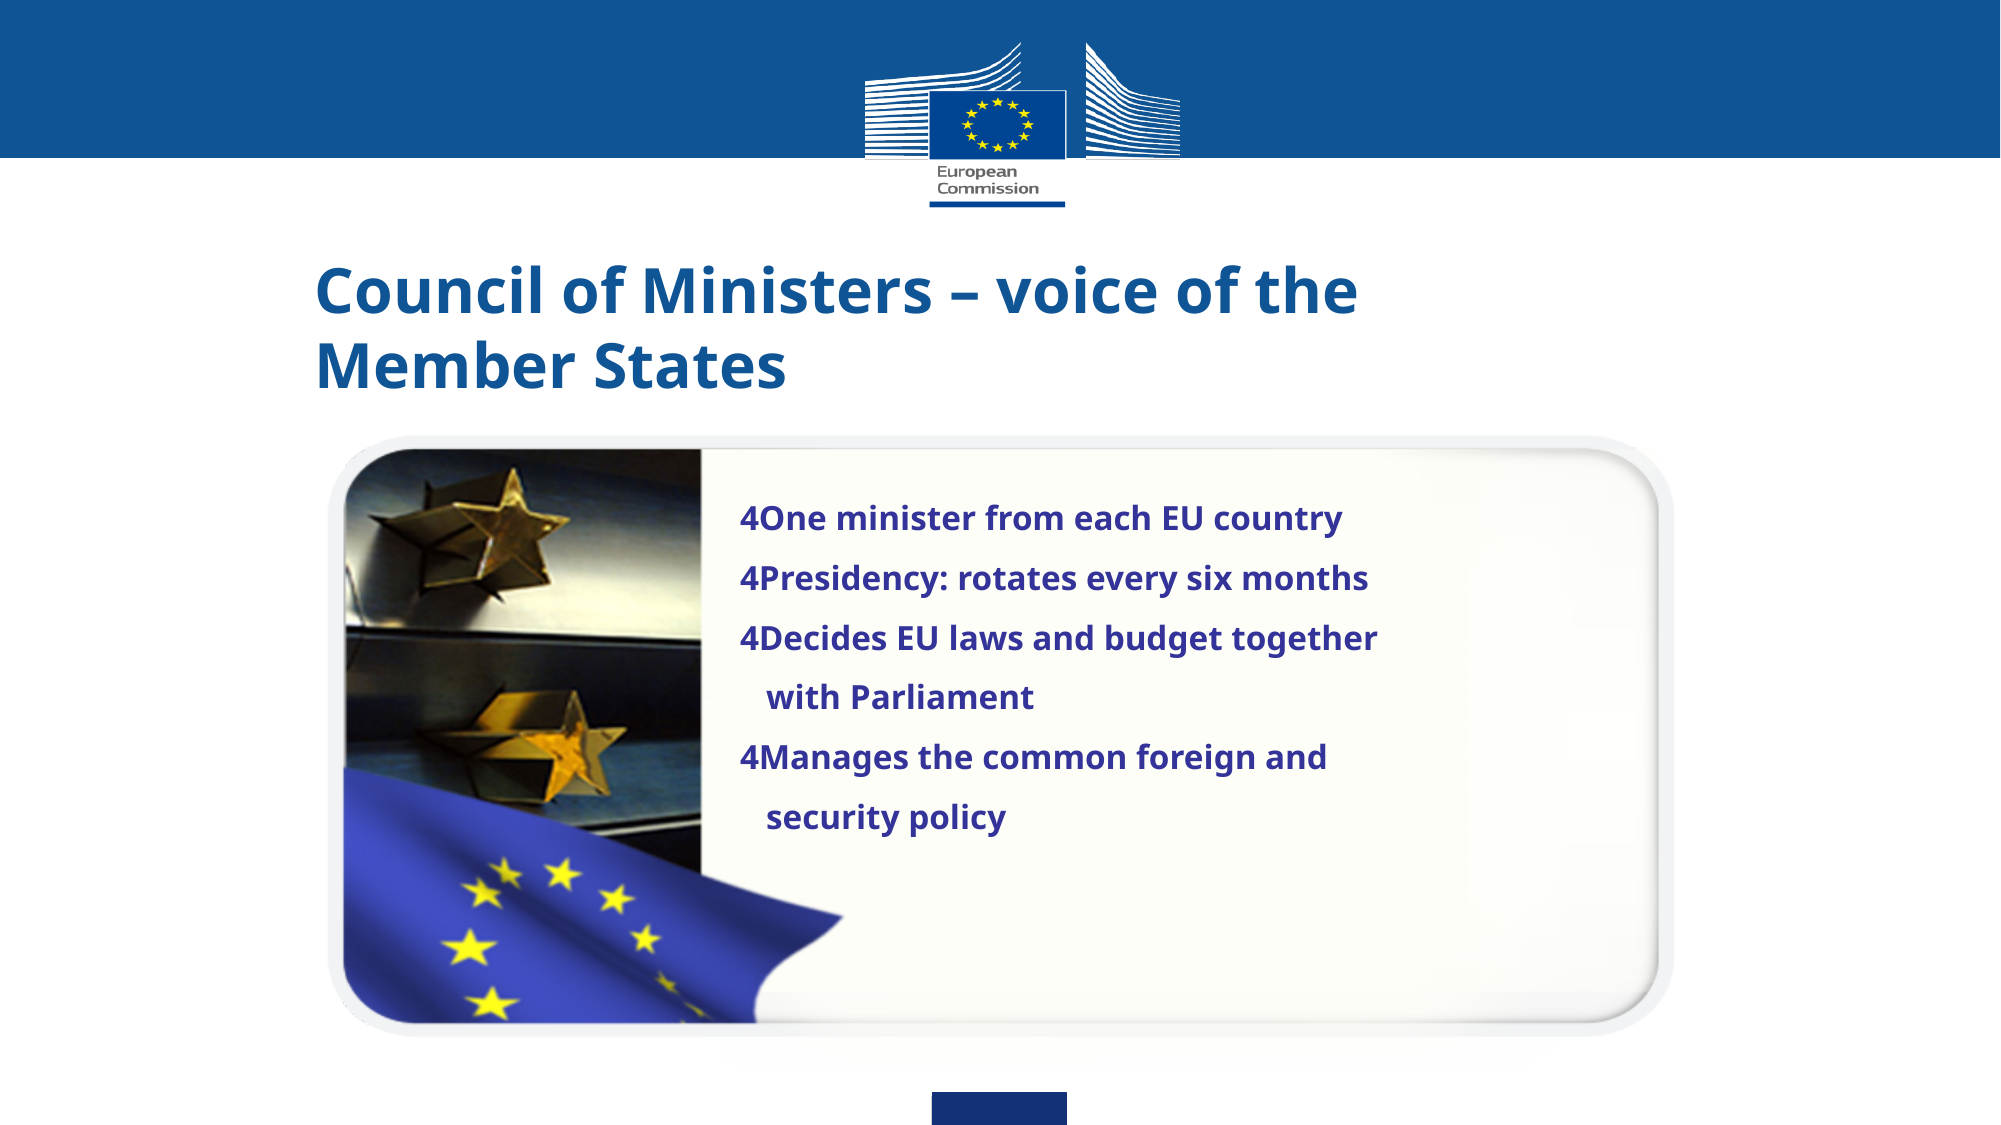

# Council of Ministers – voice of the Member States
4One minister from each EU country
4Presidency: rotates every six months
4Decides EU laws and budget together
 with Parliament
4Manages the common foreign and
 security policy